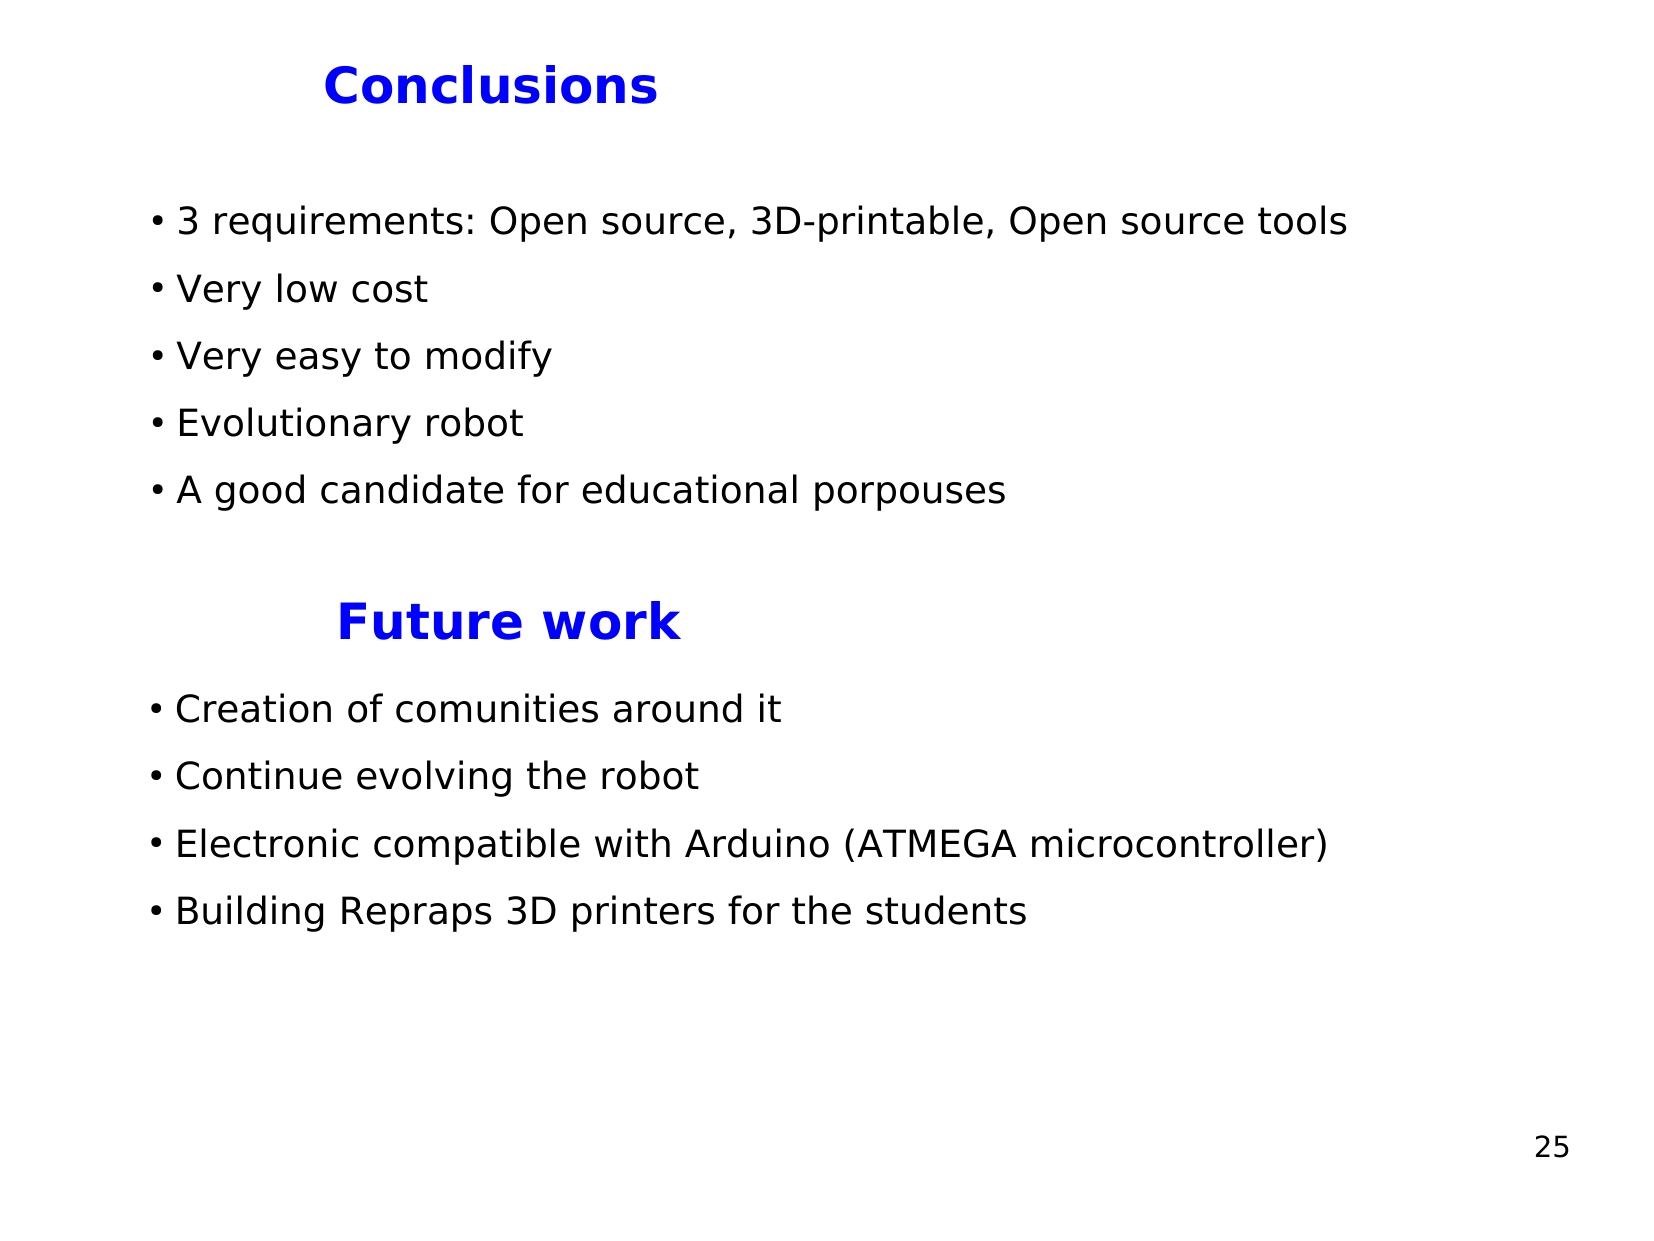

Conclusions
 3 requirements: Open source, 3D-printable, Open source tools
 Very low cost
 Very easy to modify
 Evolutionary robot
 A good candidate for educational porpouses
Future work
 Creation of comunities around it
 Continue evolving the robot
 Electronic compatible with Arduino (ATMEGA microcontroller)
 Building Repraps 3D printers for the students
25